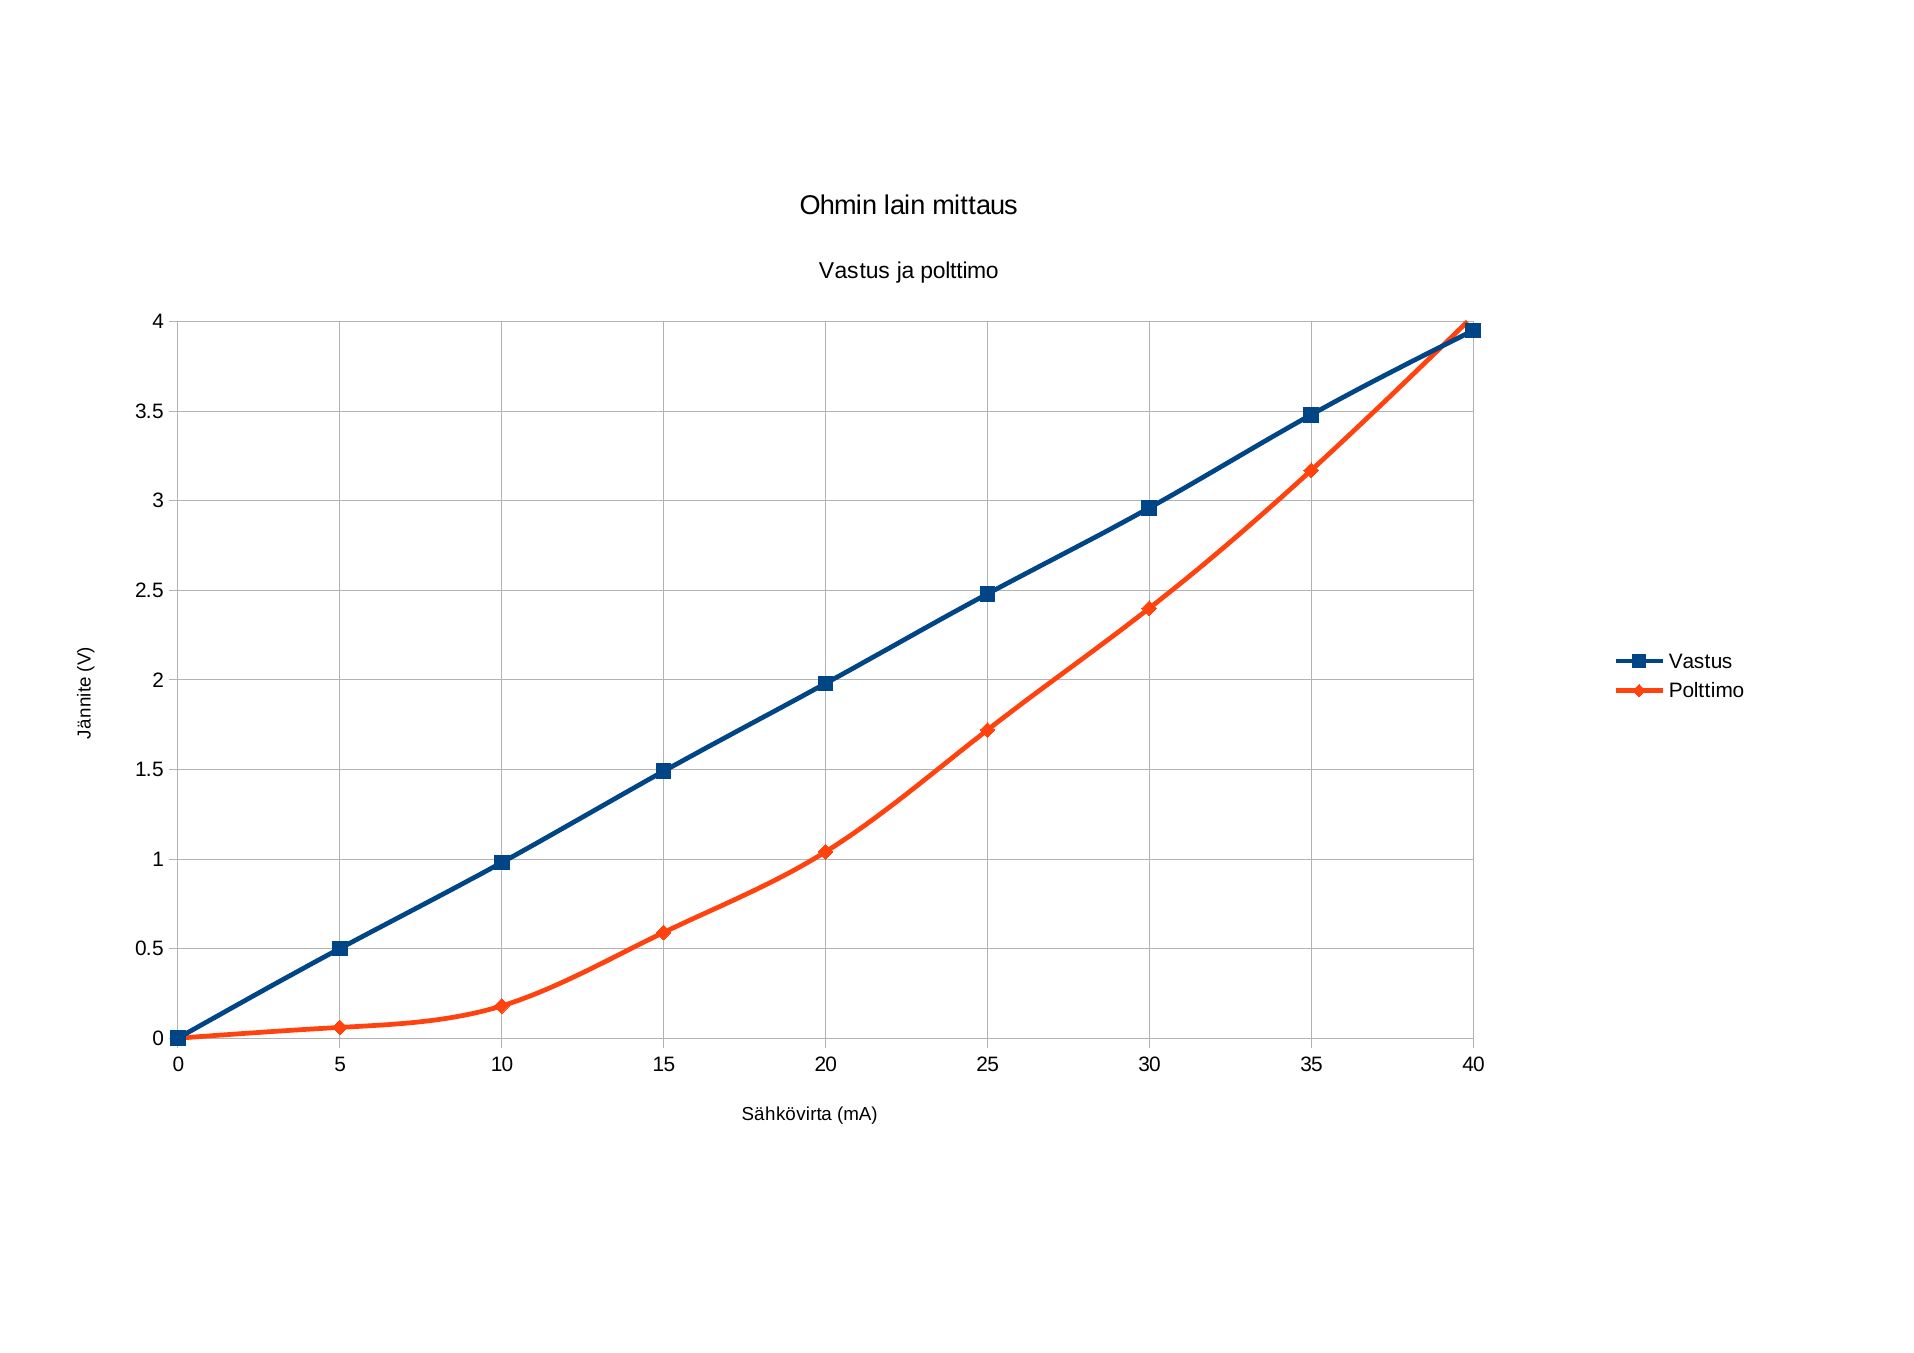

### Chart: Ohmin lain mittaus
Vastus ja polttimo
| Category | Vastus | Polttimo |
|---|---|---|